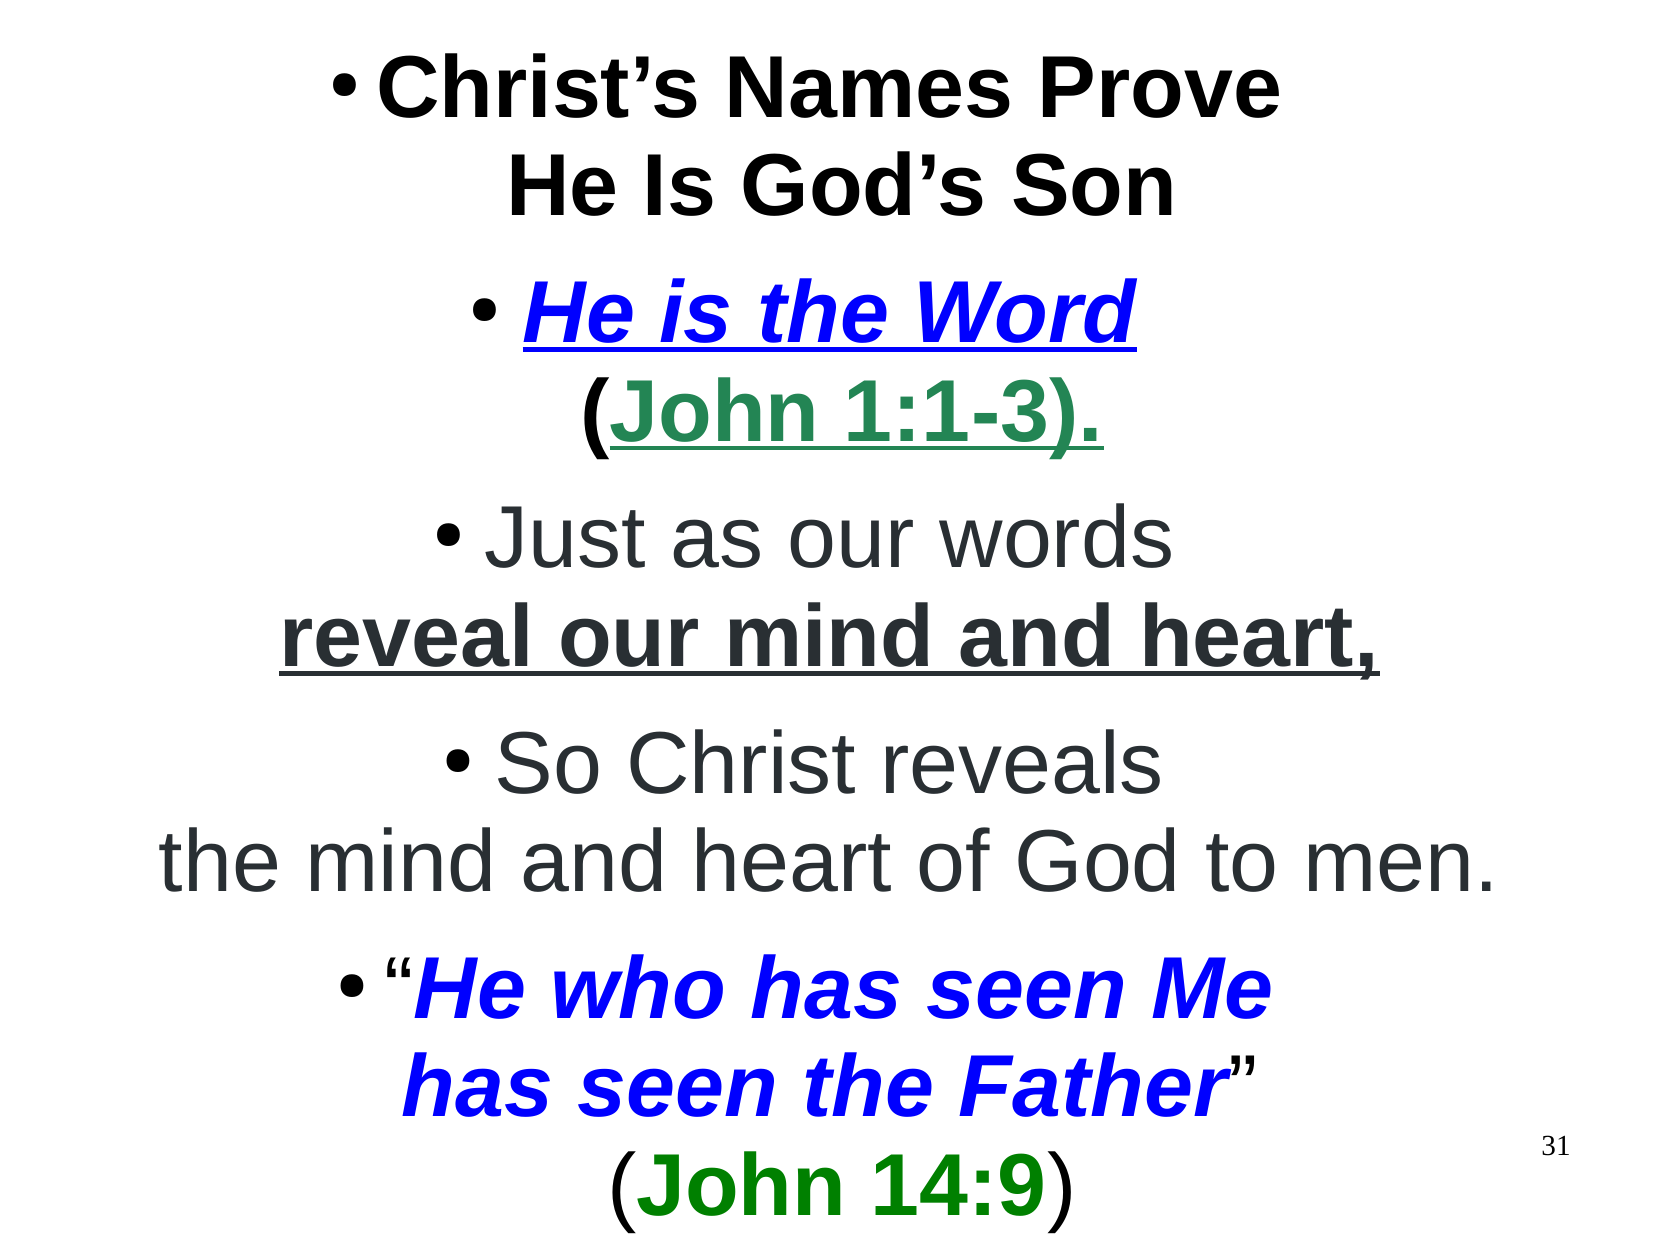

# Christ’s Names Prove He Is God’s Son
He is the Word
(John 1:1-3).
Just as our words
reveal our mind and heart,
So Christ reveals
the mind and heart of God to men.
“He who has seen Me
has seen the Father”
(John 14:9)
31